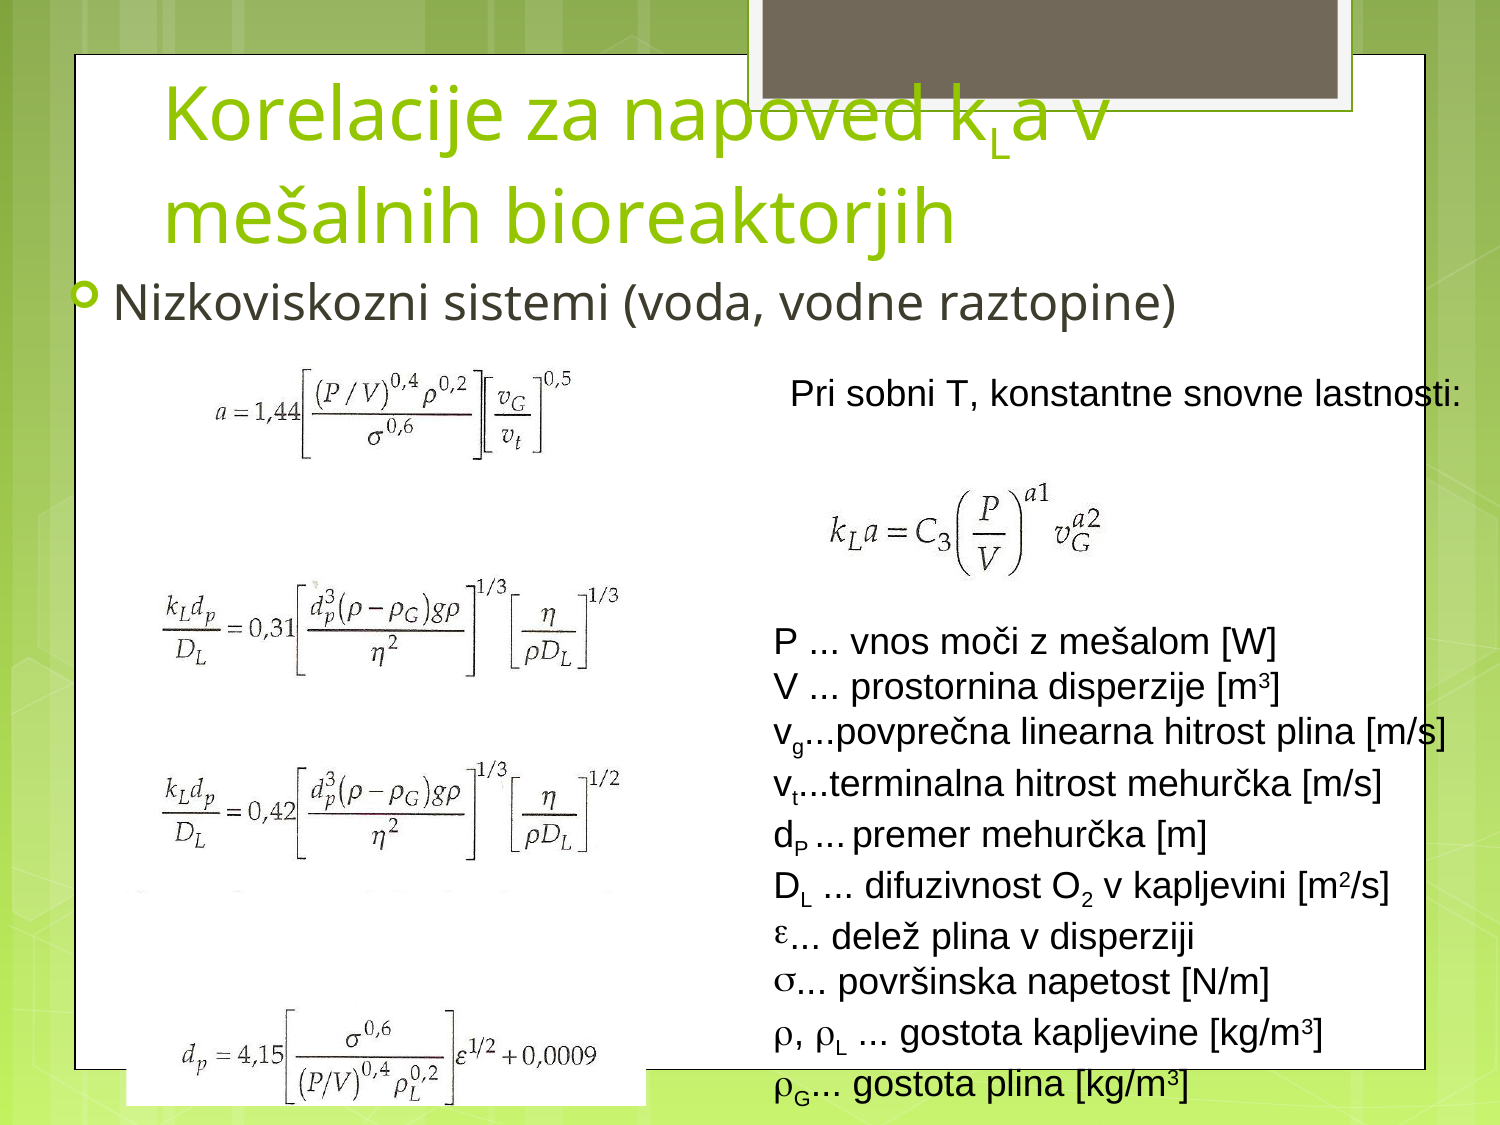

# Korelacije za napoved kLa v mešalnih bioreaktorjih
Nizkoviskozni sistemi (voda, vodne raztopine)
Pri sobni T, konstantne snovne lastnosti:
P ... vnos moči z mešalom [W]
V ... prostornina disperzije [m3]
vg...povprečna linearna hitrost plina [m/s]
vt...terminalna hitrost mehurčka [m/s]
dP ... premer mehurčka [m]
DL ... difuzivnost O2 v kapljevini [m2/s]
... delež plina v disperziji
... površinska napetost [N/m]
, L ... gostota kapljevine [kg/m3]
G... gostota plina [kg/m3]